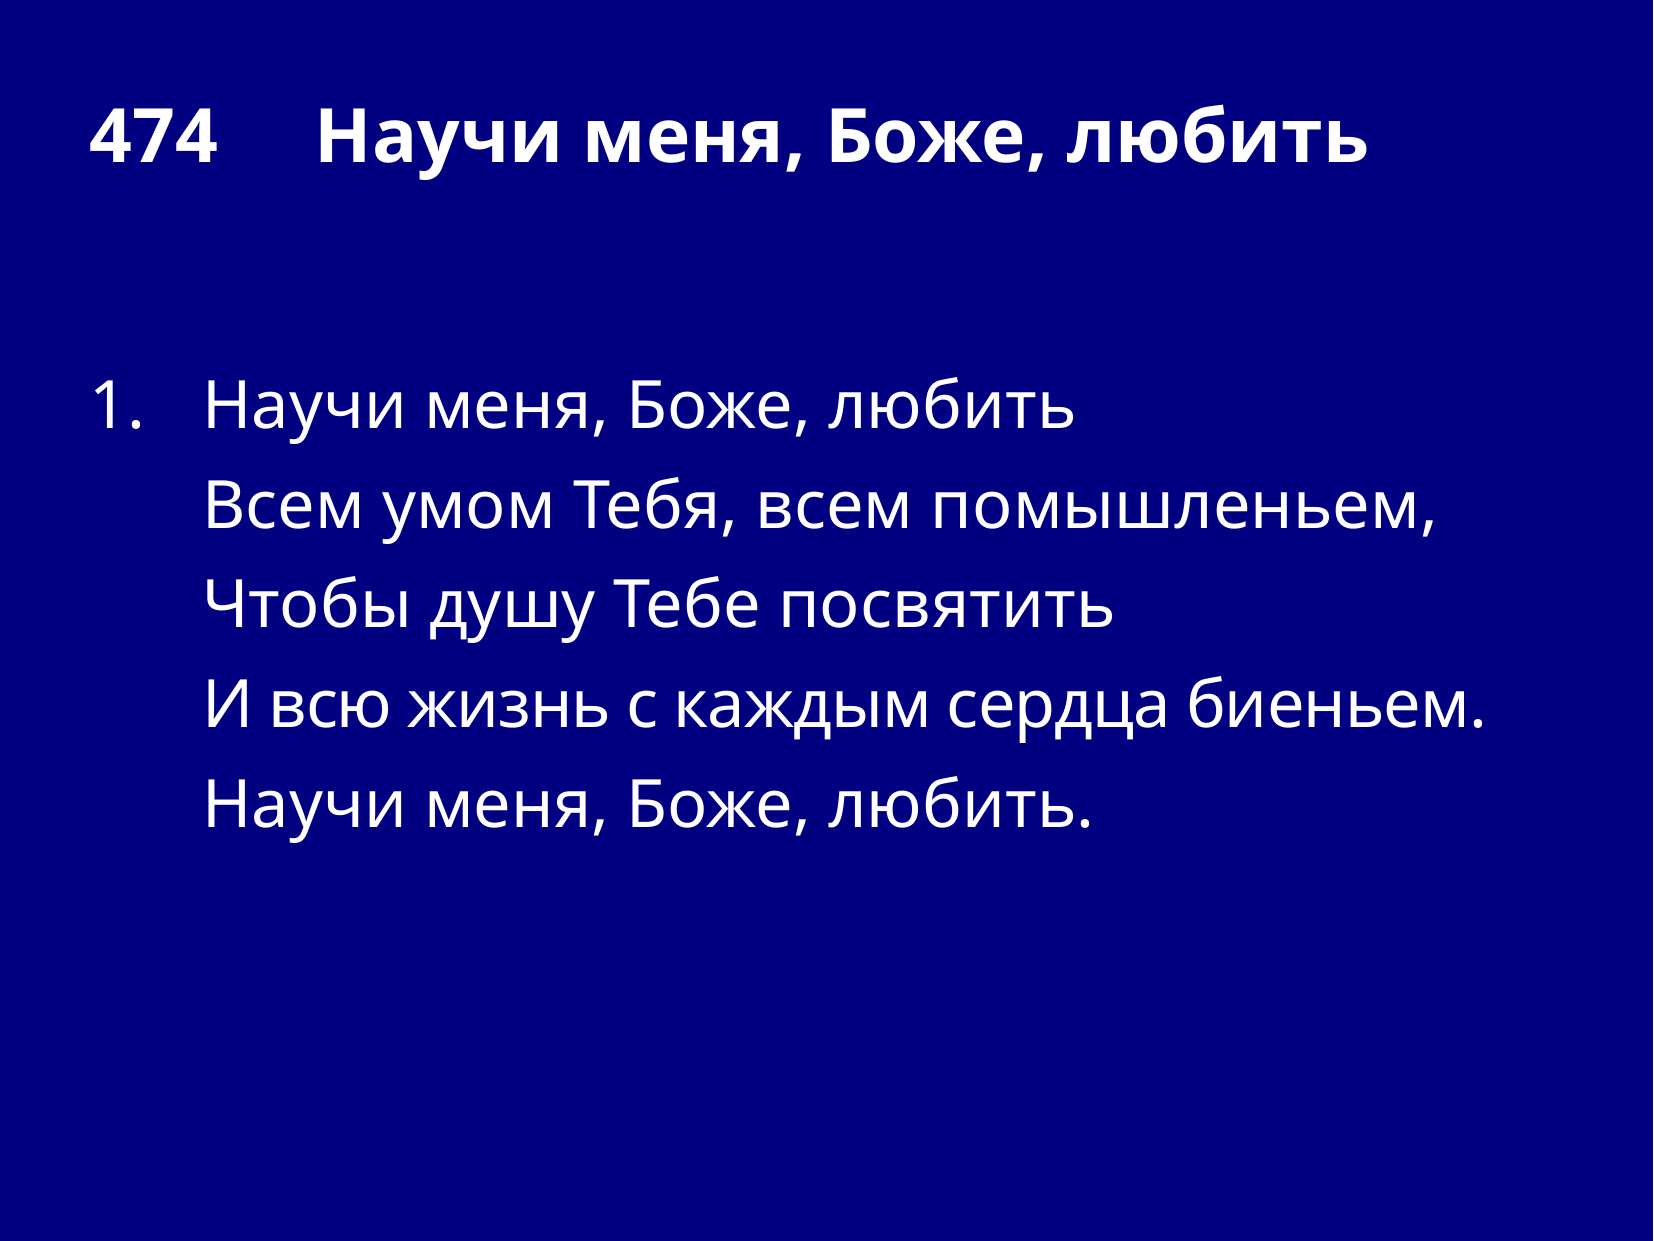

474	Научи меня, Боже, любить
1.	Научи меня, Боже, любить
	Всем умом Тебя, всем помышленьем,
	Чтобы душу Тебе посвятить
	И всю жизнь с каждым сердца биеньем.
	Научи меня, Боже, любить.